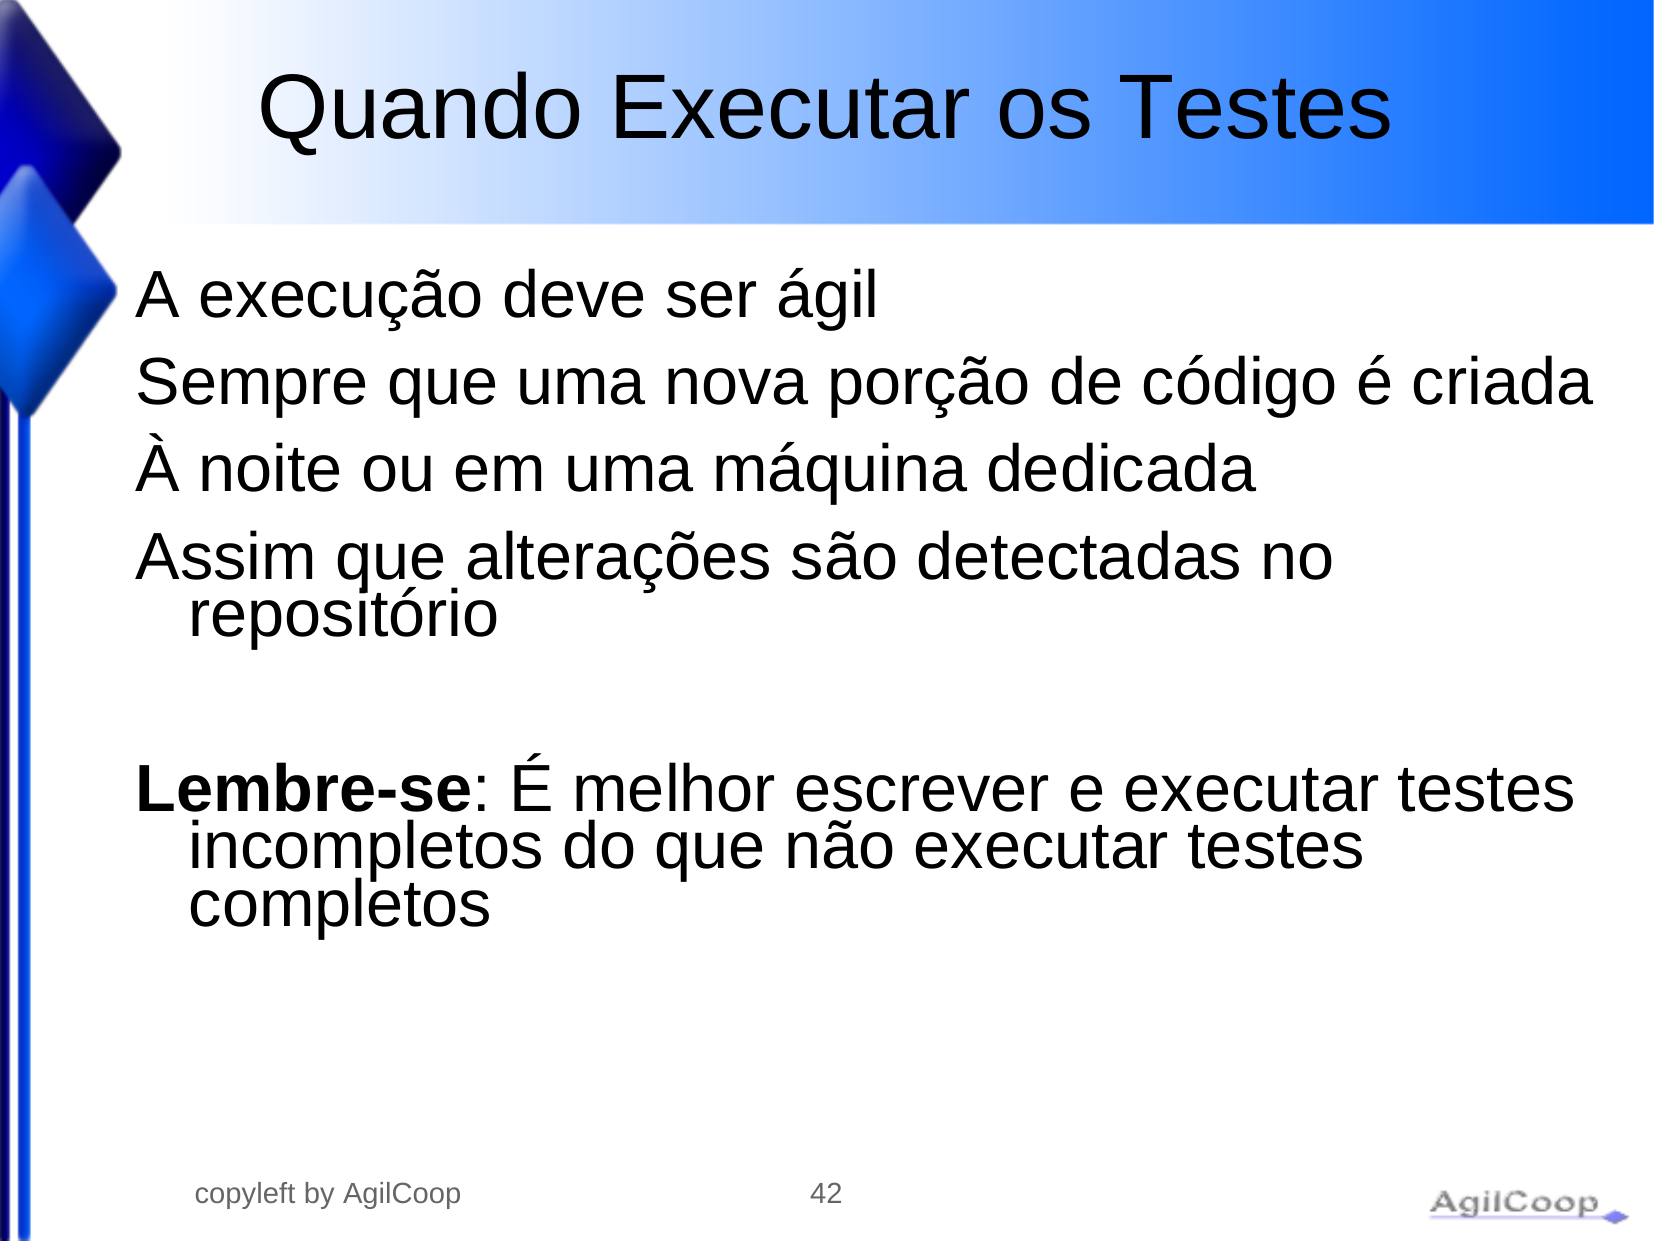

# Quando Executar os Testes
A execução deve ser ágil
Sempre que uma nova porção de código é criada
À noite ou em uma máquina dedicada
Assim que alterações são detectadas no repositório
Lembre-se: É melhor escrever e executar testes incompletos do que não executar testes completos
copyleft by AgilCoop
42